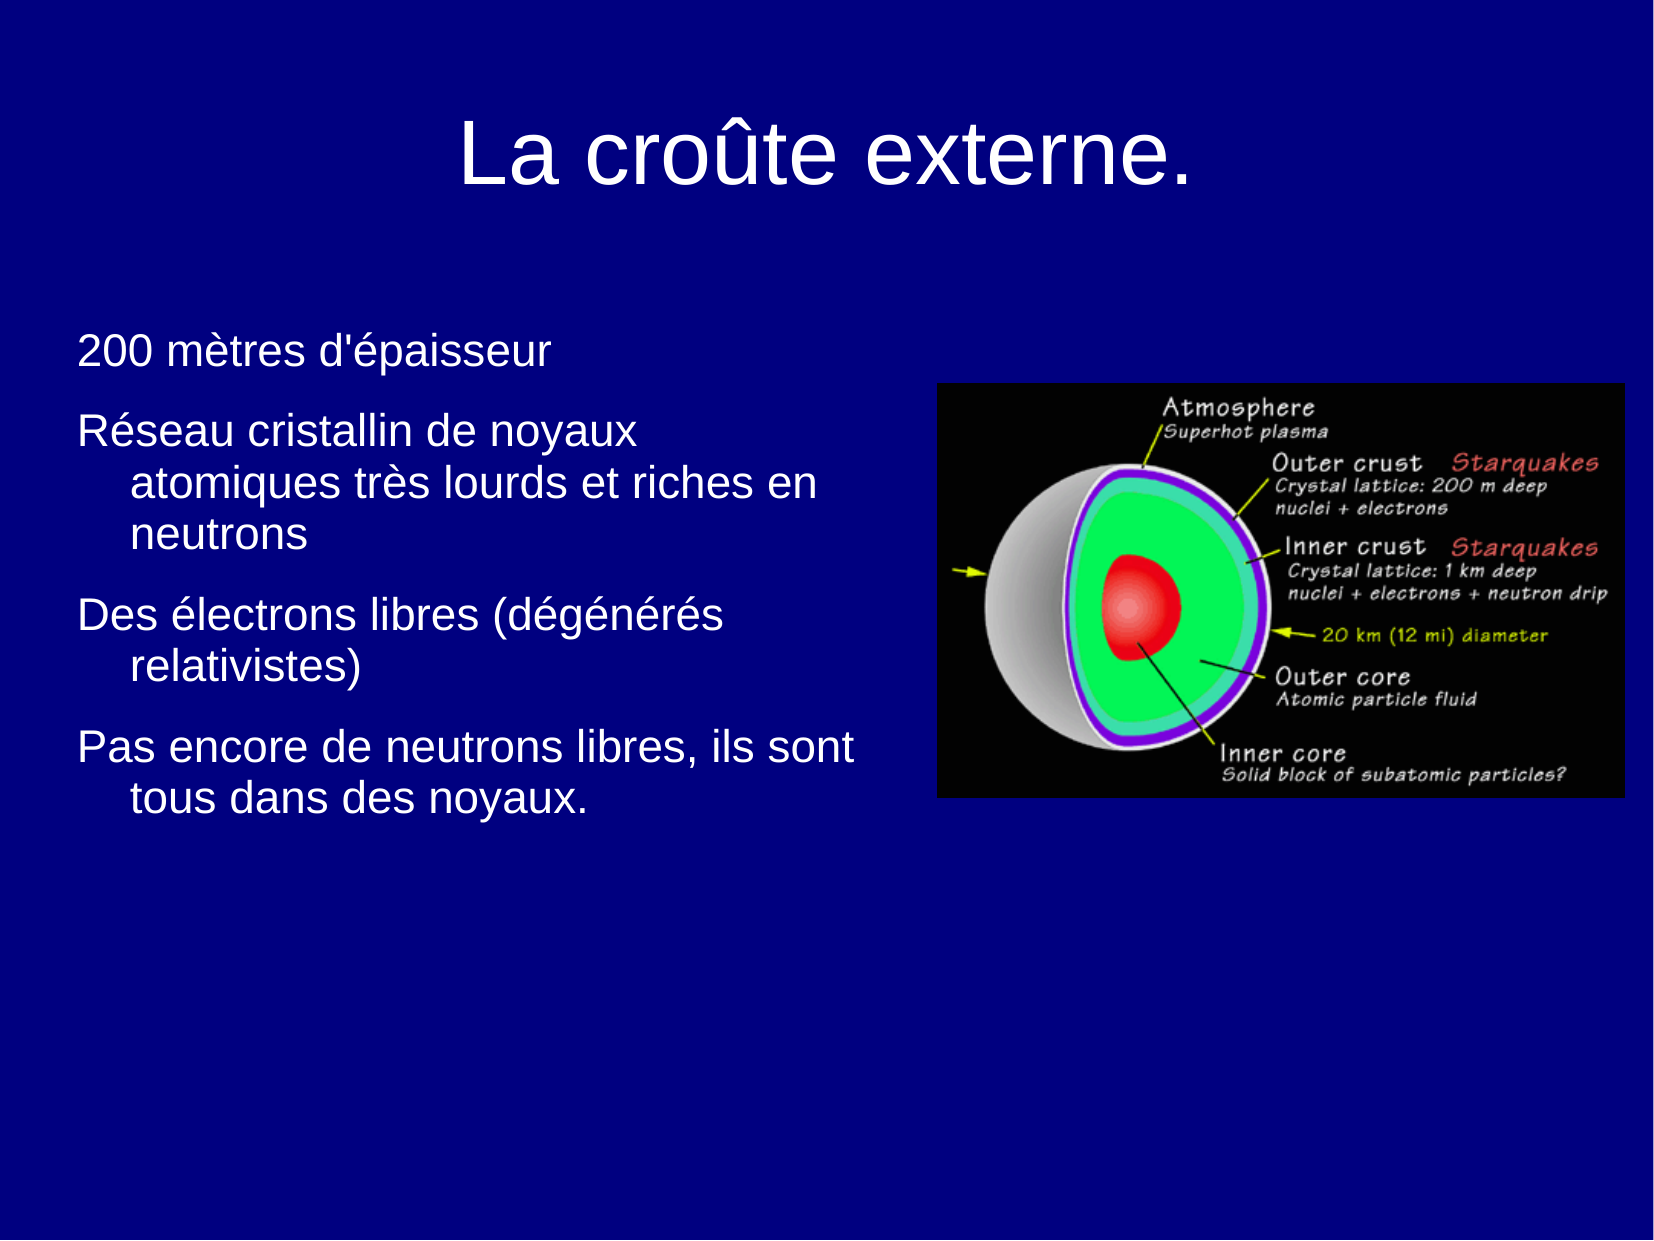

# La croûte externe.
200 mètres d'épaisseur
Réseau cristallin de noyaux atomiques très lourds et riches en neutrons
Des électrons libres (dégénérés relativistes)
Pas encore de neutrons libres, ils sont tous dans des noyaux.